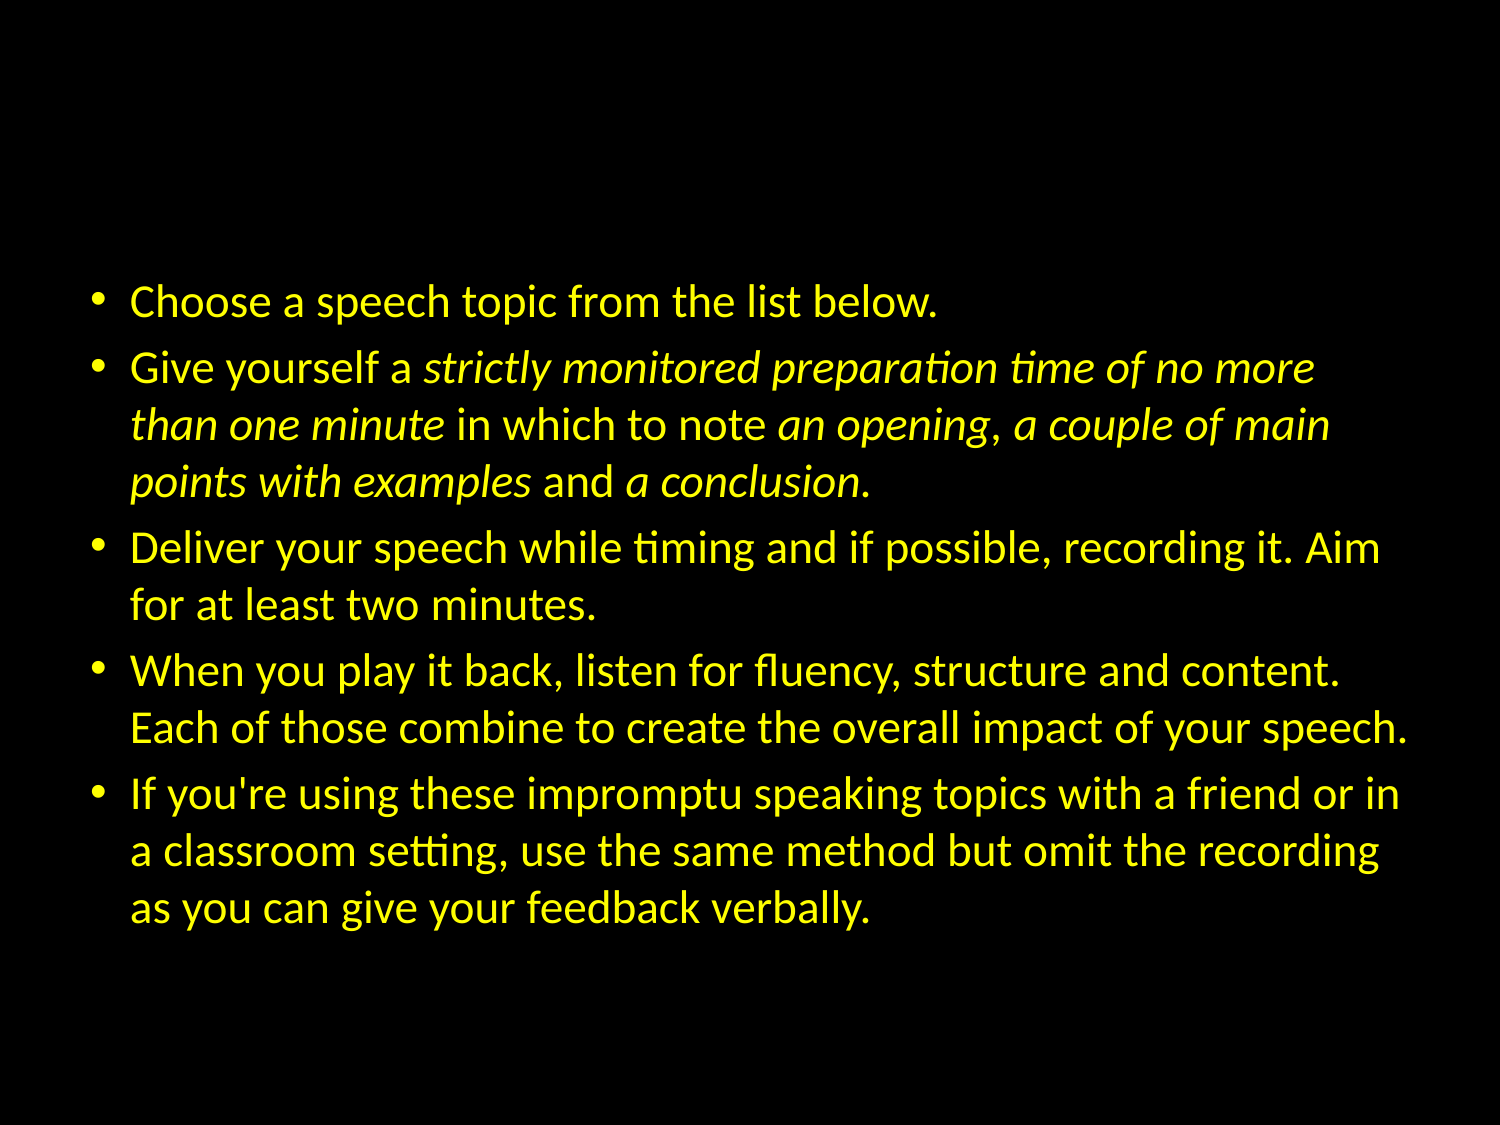

# Instructions
Choose a speech topic from the list below.
Give yourself a strictly monitored preparation time of no more than one minute in which to note an opening, a couple of main points with examples and a conclusion.
Deliver your speech while timing and if possible, recording it. Aim for at least two minutes.
When you play it back, listen for fluency, structure and content. Each of those combine to create the overall impact of your speech.
If you're using these impromptu speaking topics with a friend or in a classroom setting, use the same method but omit the recording as you can give your feedback verbally.